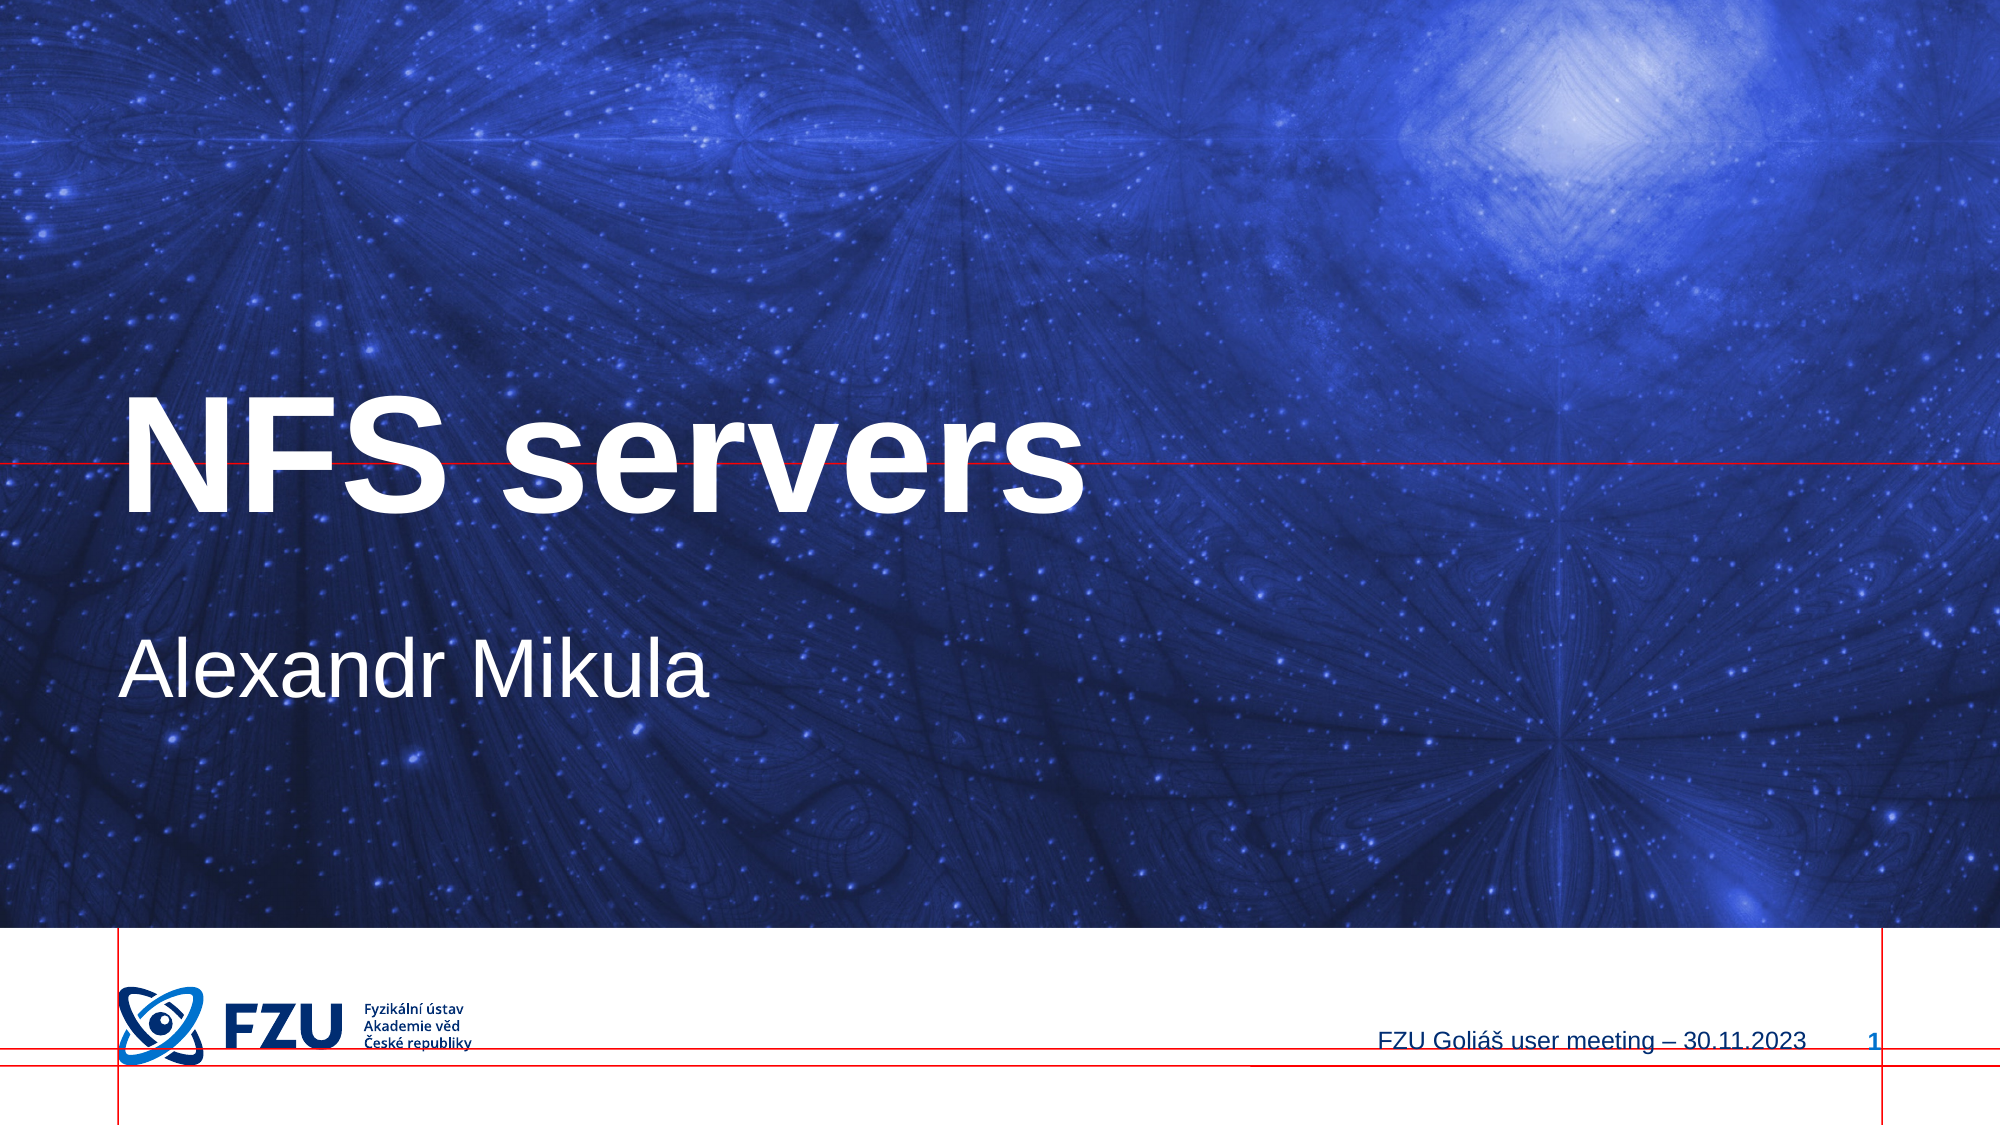

NFS servers
Alexandr Mikula
FZU Goliáš user meeting – 30.11.2023